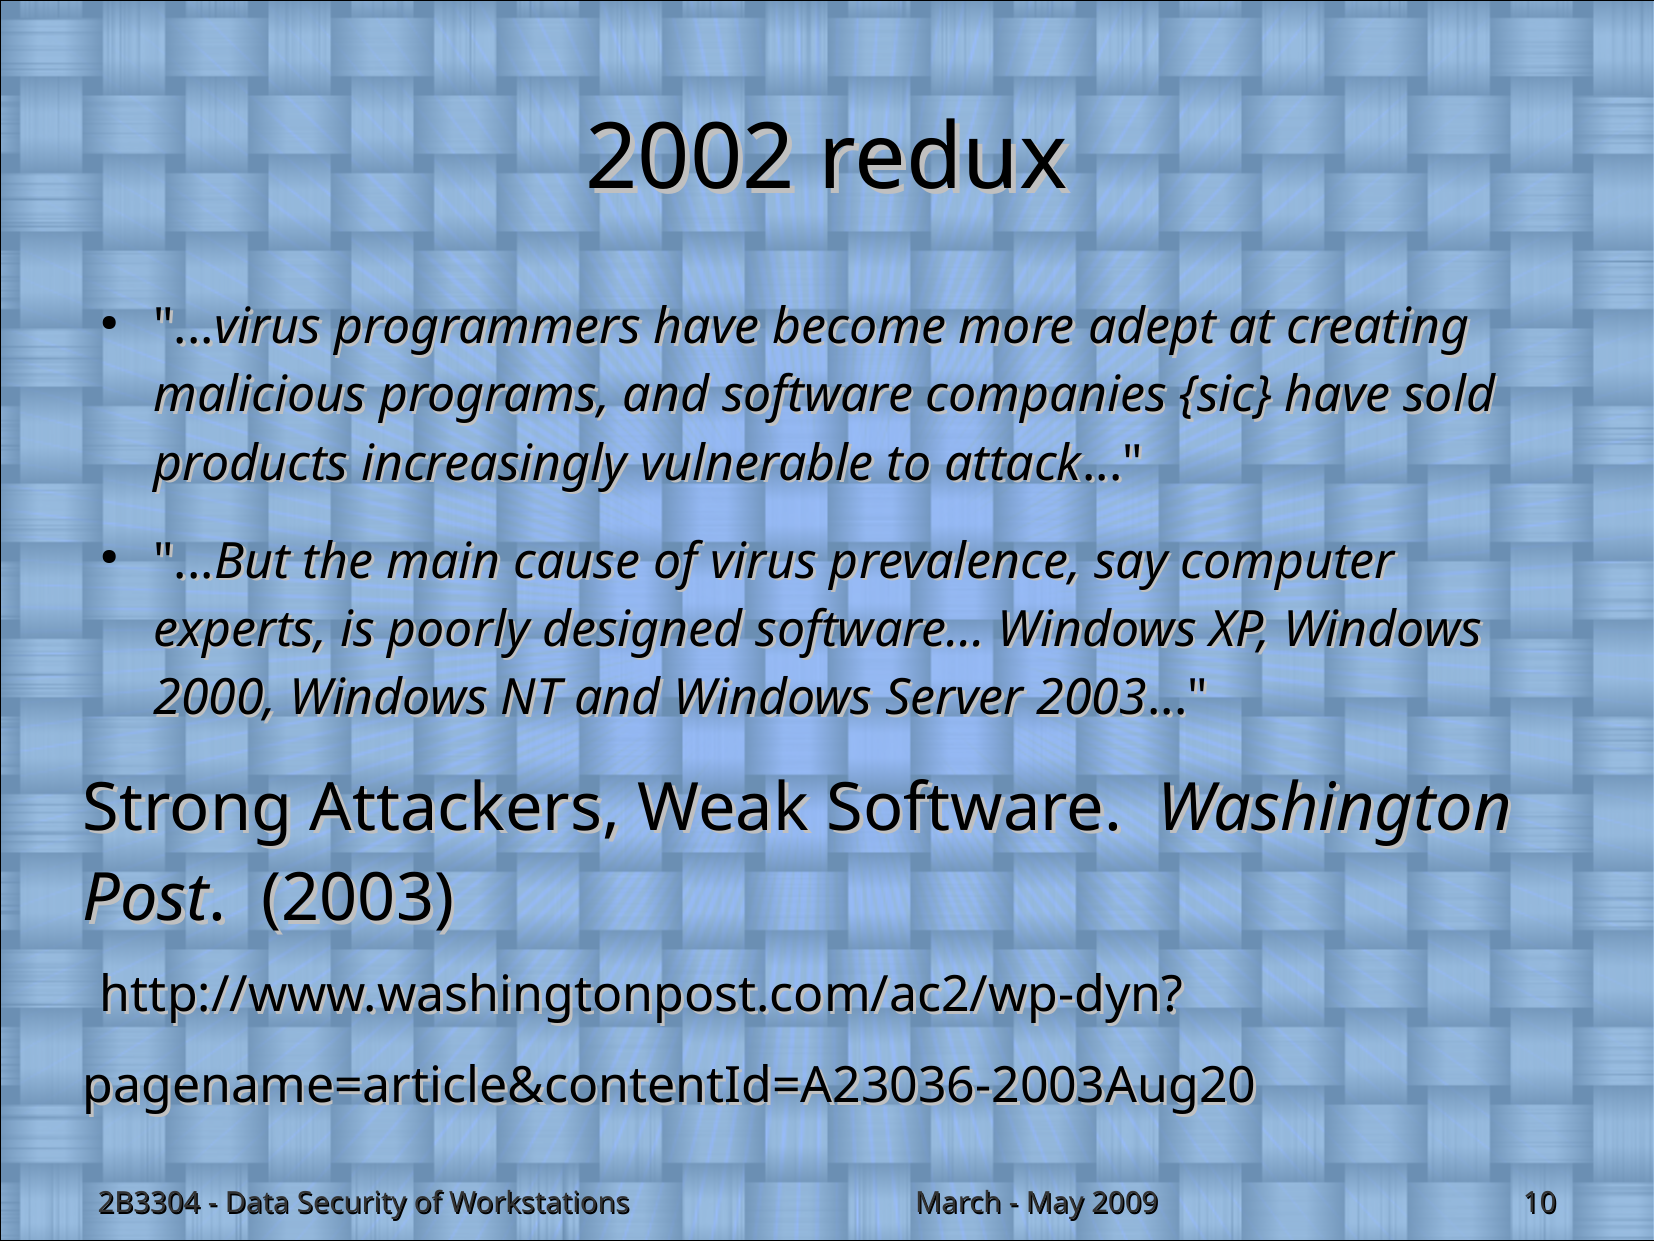

# 2002 redux
"...virus programmers have become more adept at creating malicious programs, and software companies {sic} have sold products increasingly vulnerable to attack..."
"...But the main cause of virus prevalence, say computer experts, is poorly designed software... Windows XP, Windows 2000, Windows NT and Windows Server 2003..."
Strong Attackers, Weak Software. Washington Post. (2003)
 http://www.washingtonpost.com/ac2/wp-dyn?pagename=article&contentId=A23036-2003Aug20